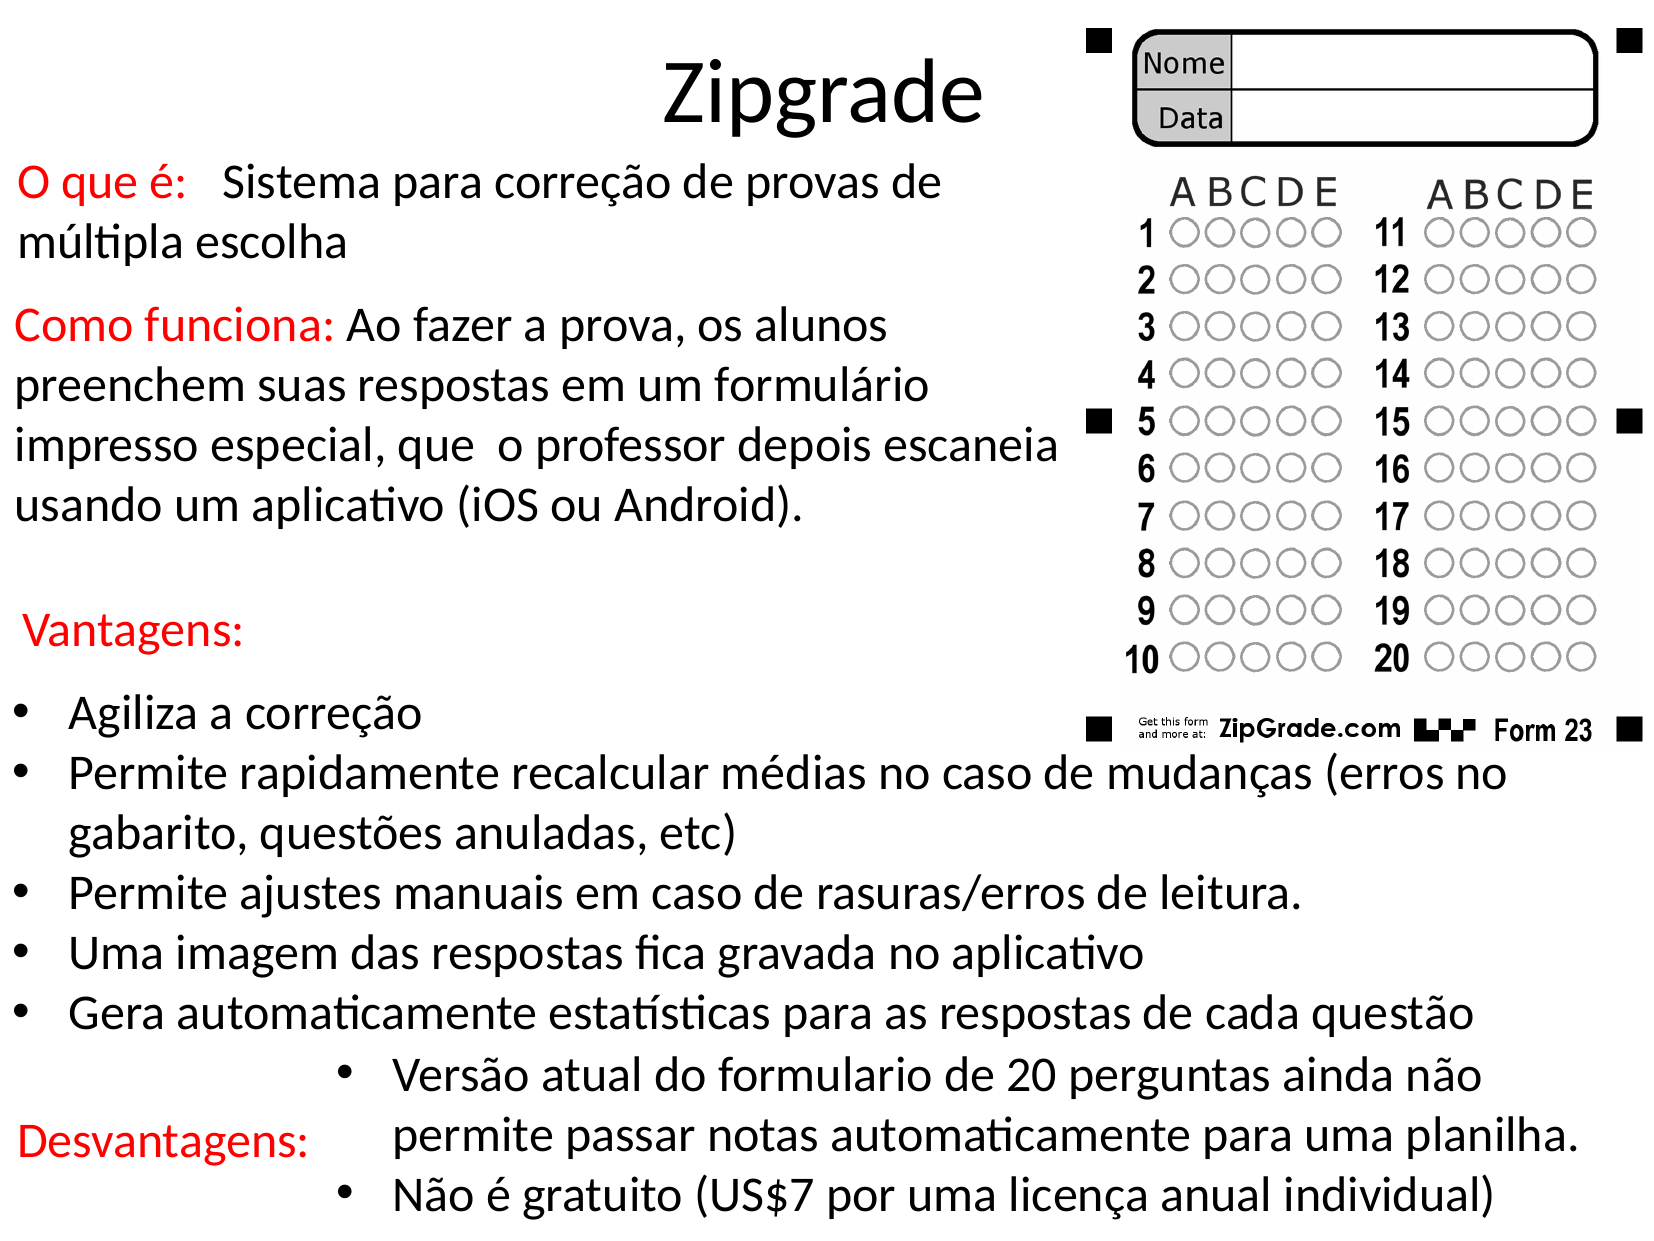

# Zipgrade
O que é: Sistema para correção de provas de múltipla escolha
Como funciona: Ao fazer a prova, os alunos preenchem suas respostas em um formulário impresso especial, que o professor depois escaneia usando um aplicativo (iOS ou Android).
Vantagens:
Agiliza a correção
Permite rapidamente recalcular médias no caso de mudanças (erros no gabarito, questões anuladas, etc)
Permite ajustes manuais em caso de rasuras/erros de leitura.
Uma imagem das respostas fica gravada no aplicativo
Gera automaticamente estatísticas para as respostas de cada questão
Versão atual do formulario de 20 perguntas ainda não permite passar notas automaticamente para uma planilha.
Não é gratuito (US$7 por uma licença anual individual)
Desvantagens: